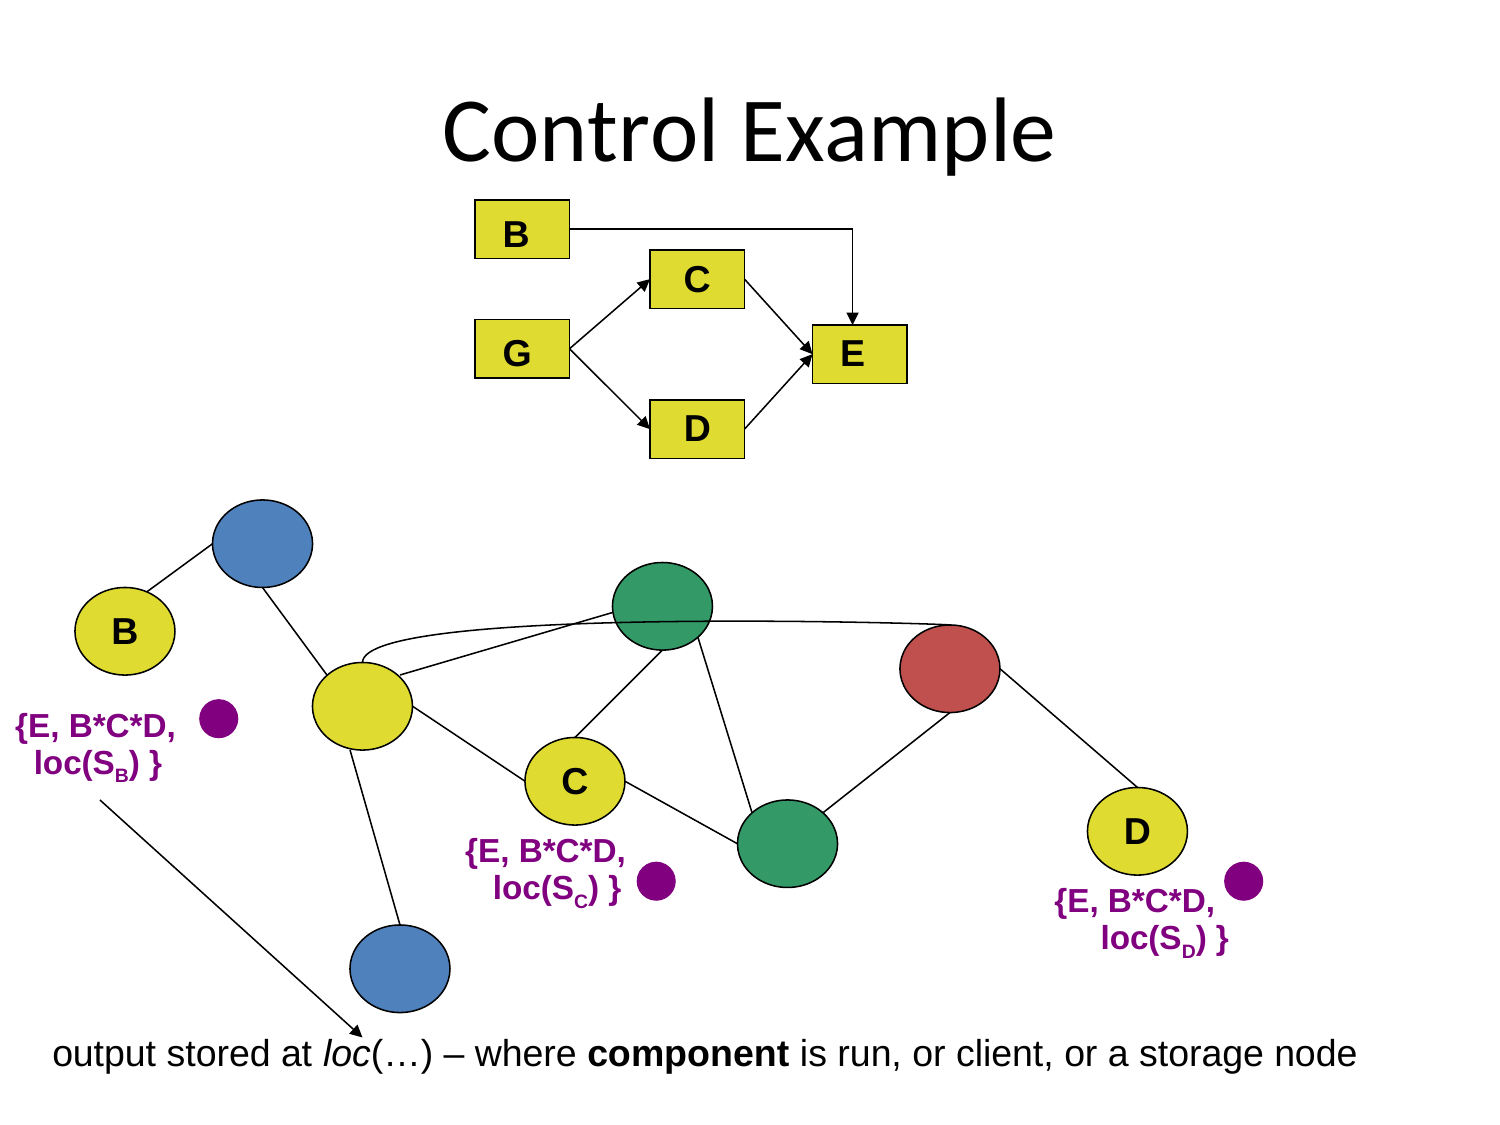

# Control Example
B
C
G
E
 D
B
{E, B*C*D,
 loc(SB) }
C
D
{E, B*C*D,
 loc(SC) }
{E, B*C*D,
 loc(SD) }
output stored at loc(…) – where component is run, or client, or a storage node